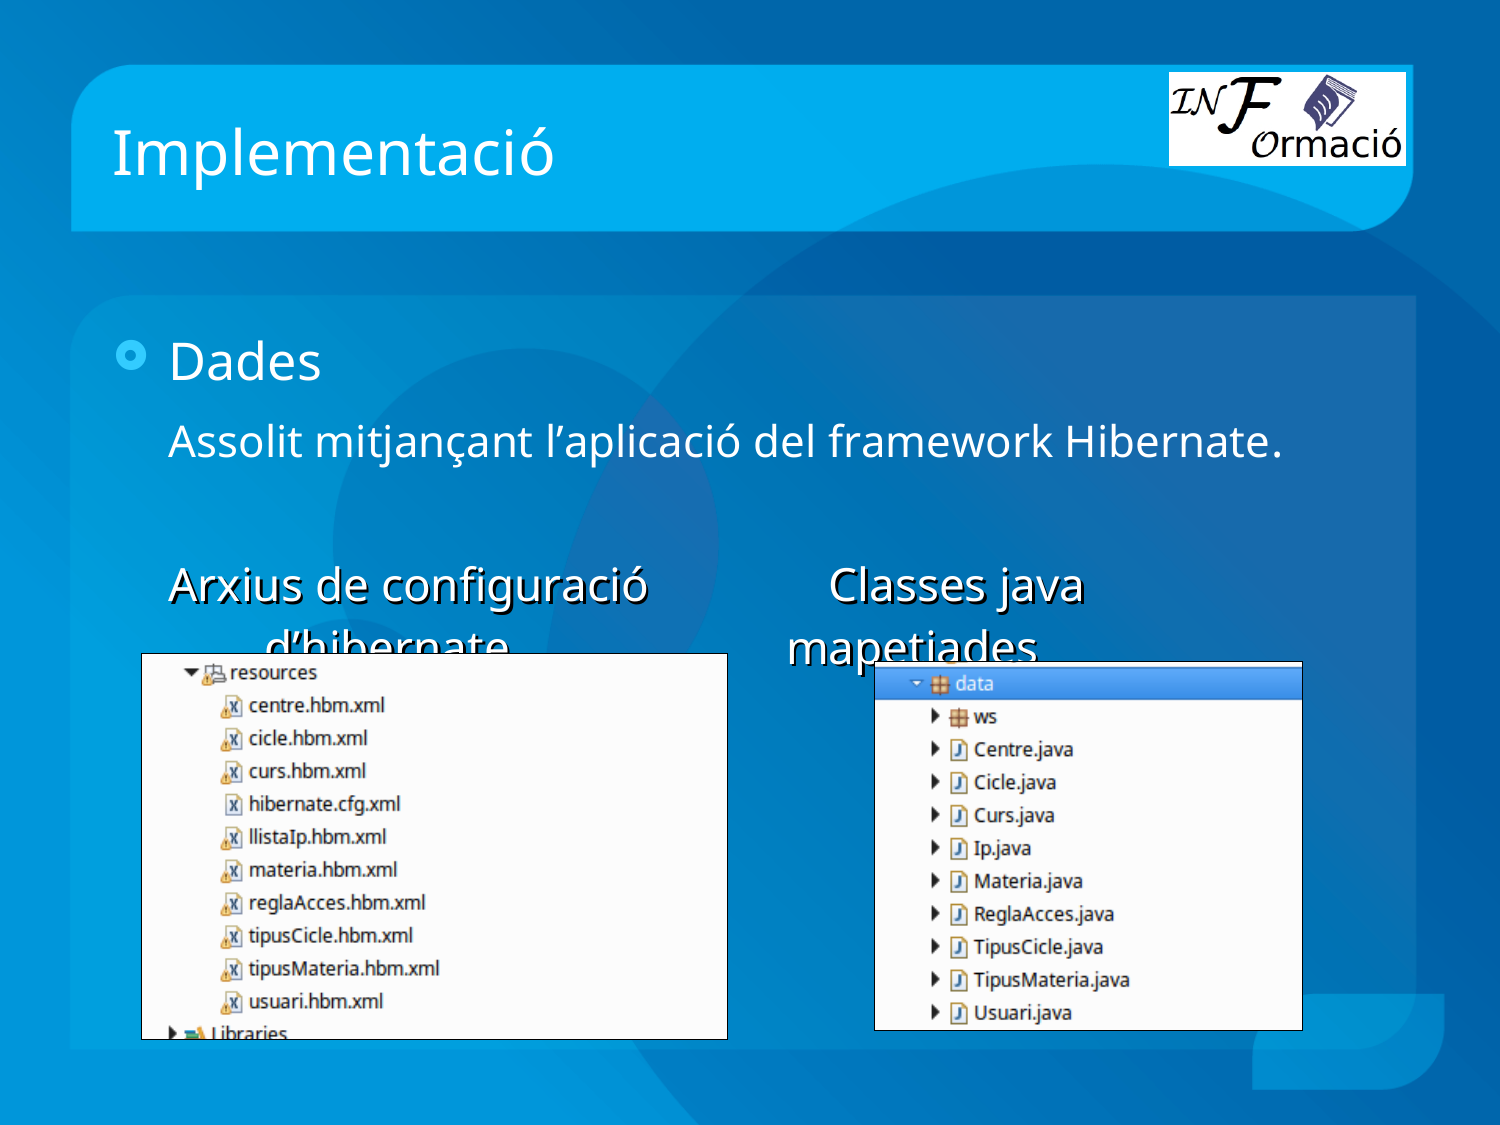

# Implementació
Dades
Assolit mitjançant l’aplicació del framework Hibernate.
Arxius de configuració Classes java
 d’hibernate mapetjades